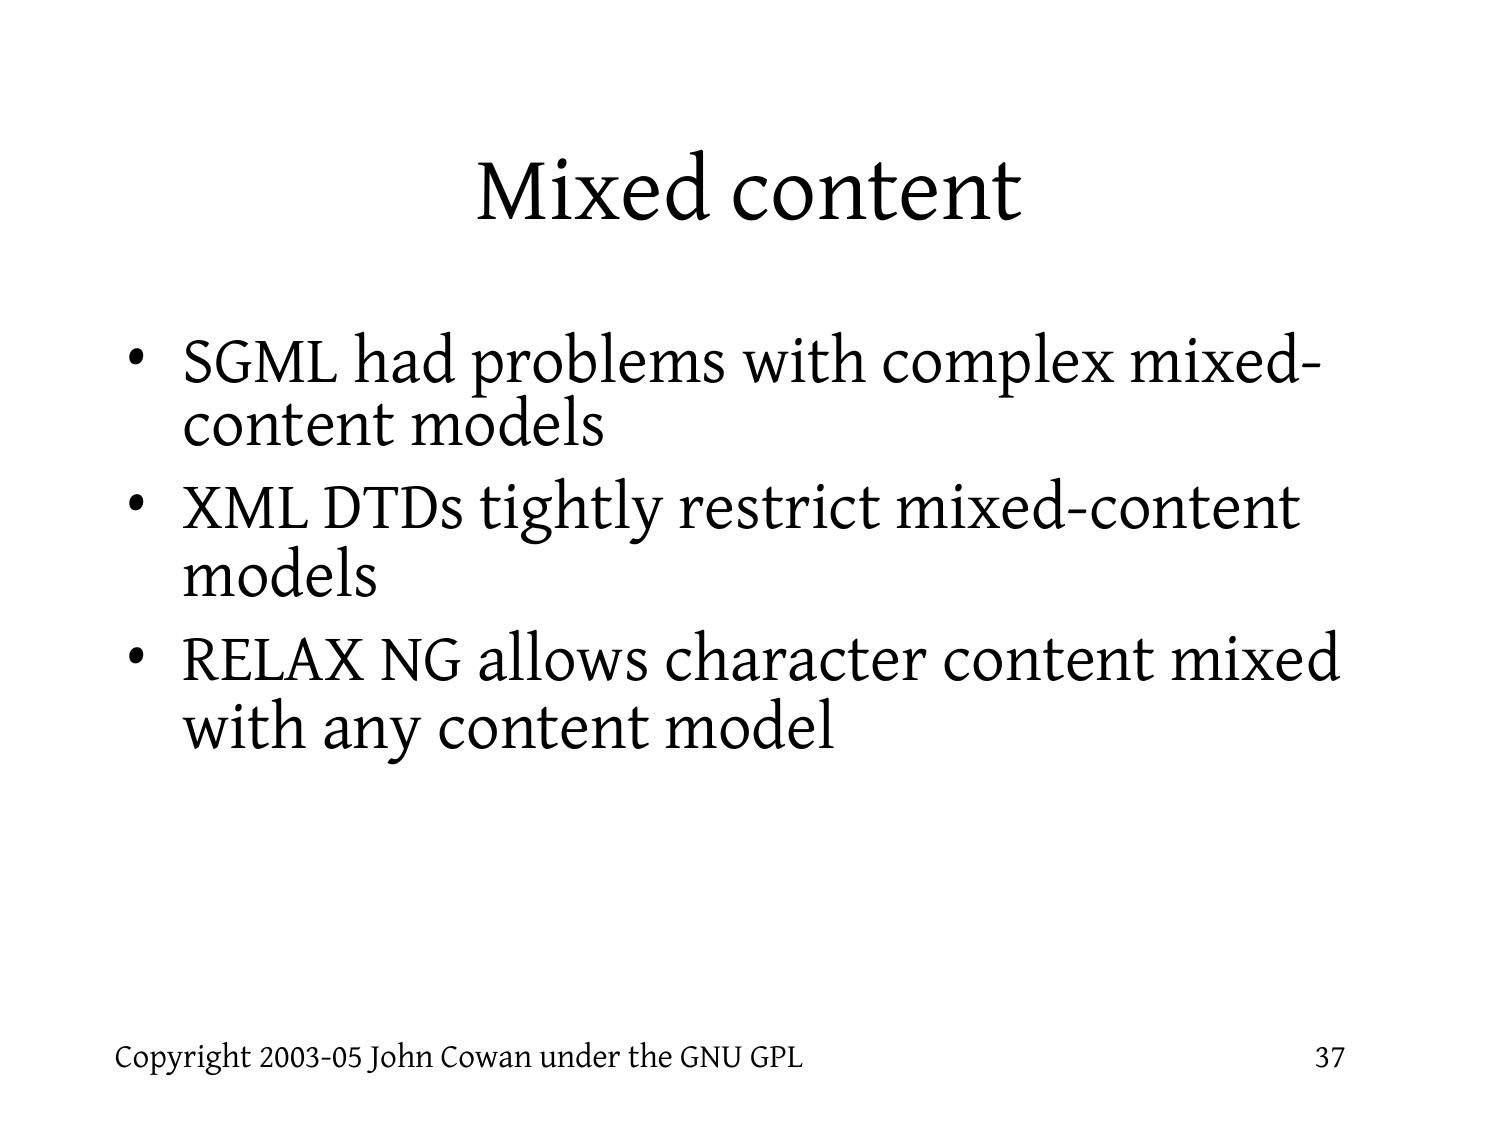

# Mixed content
SGML had problems with complex mixed-content models
XML DTDs tightly restrict mixed-content models
RELAX NG allows character content mixed with any content model